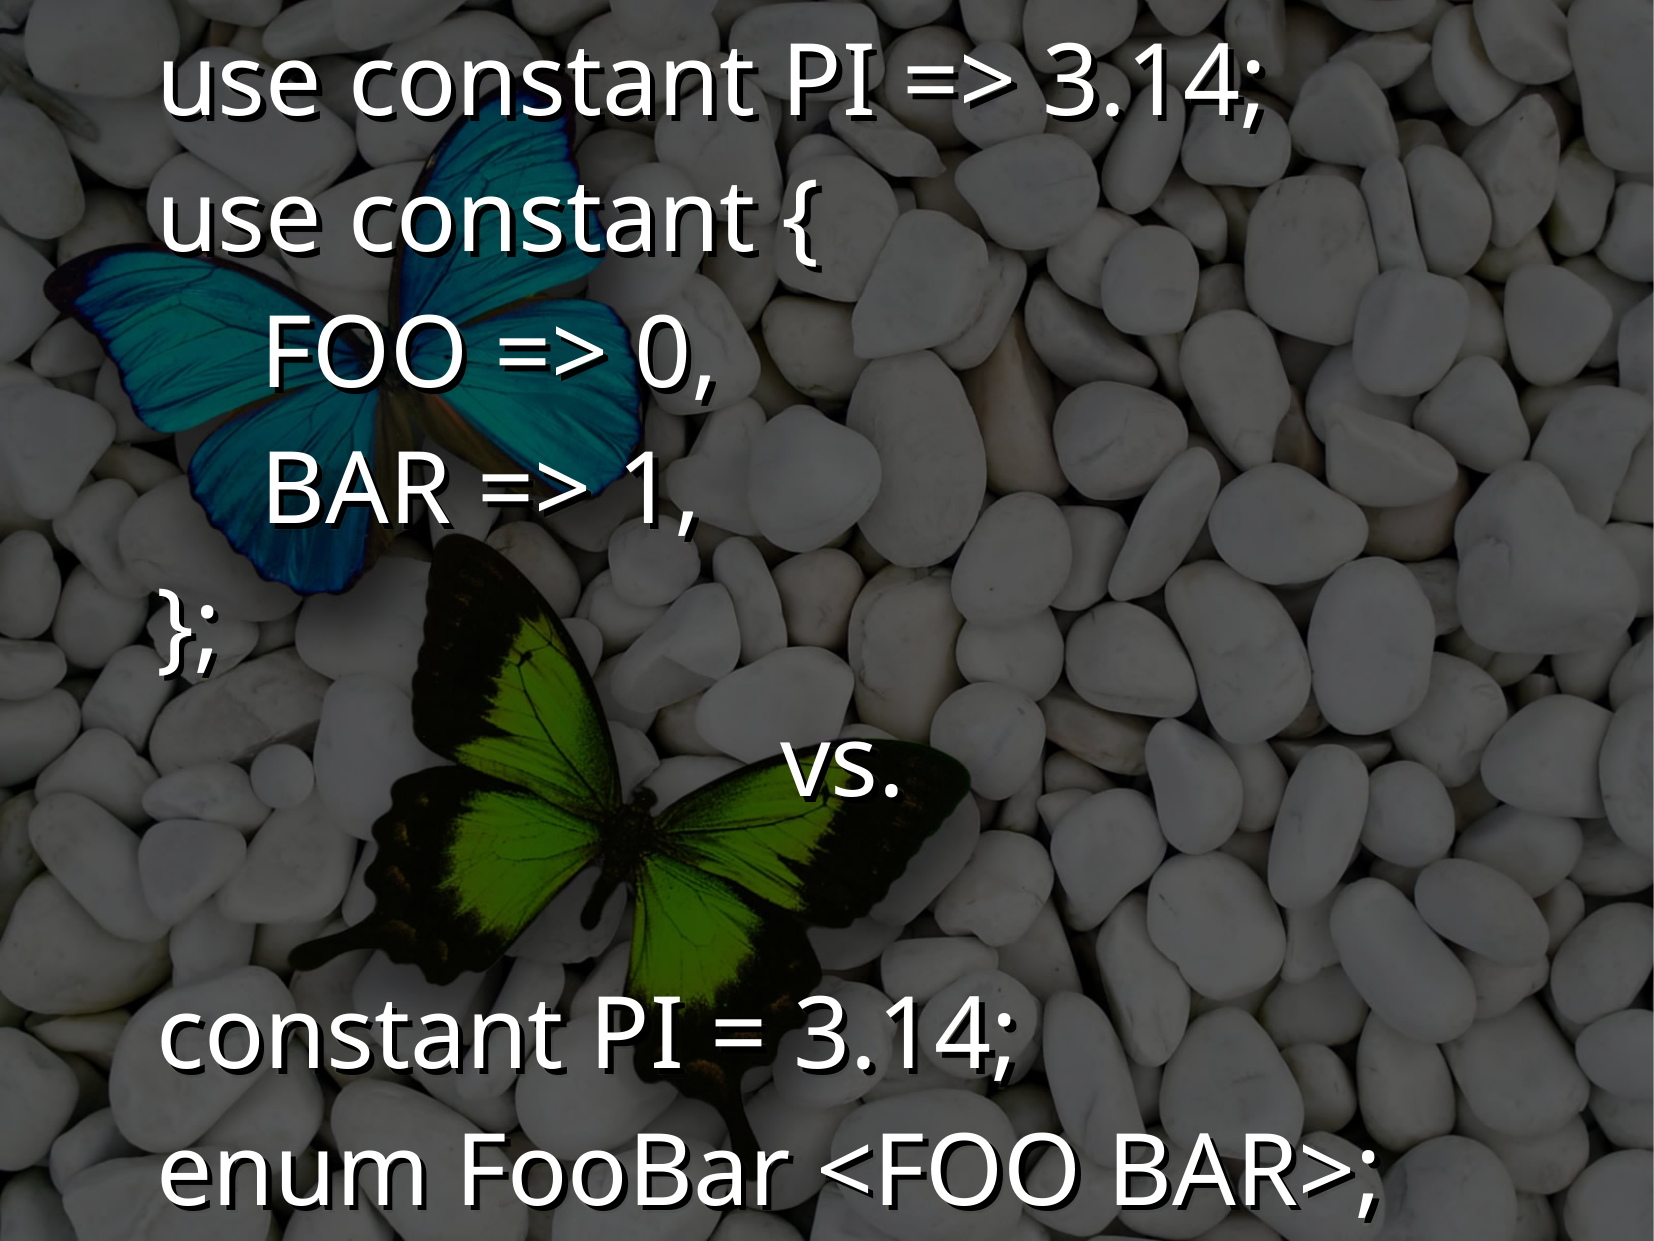

use constant PI => 3.14;
use constant {
 FOO => 0,
 BAR => 1,
};
 vs.
constant PI = 3.14;
enum FooBar <FOO BAR>;
#